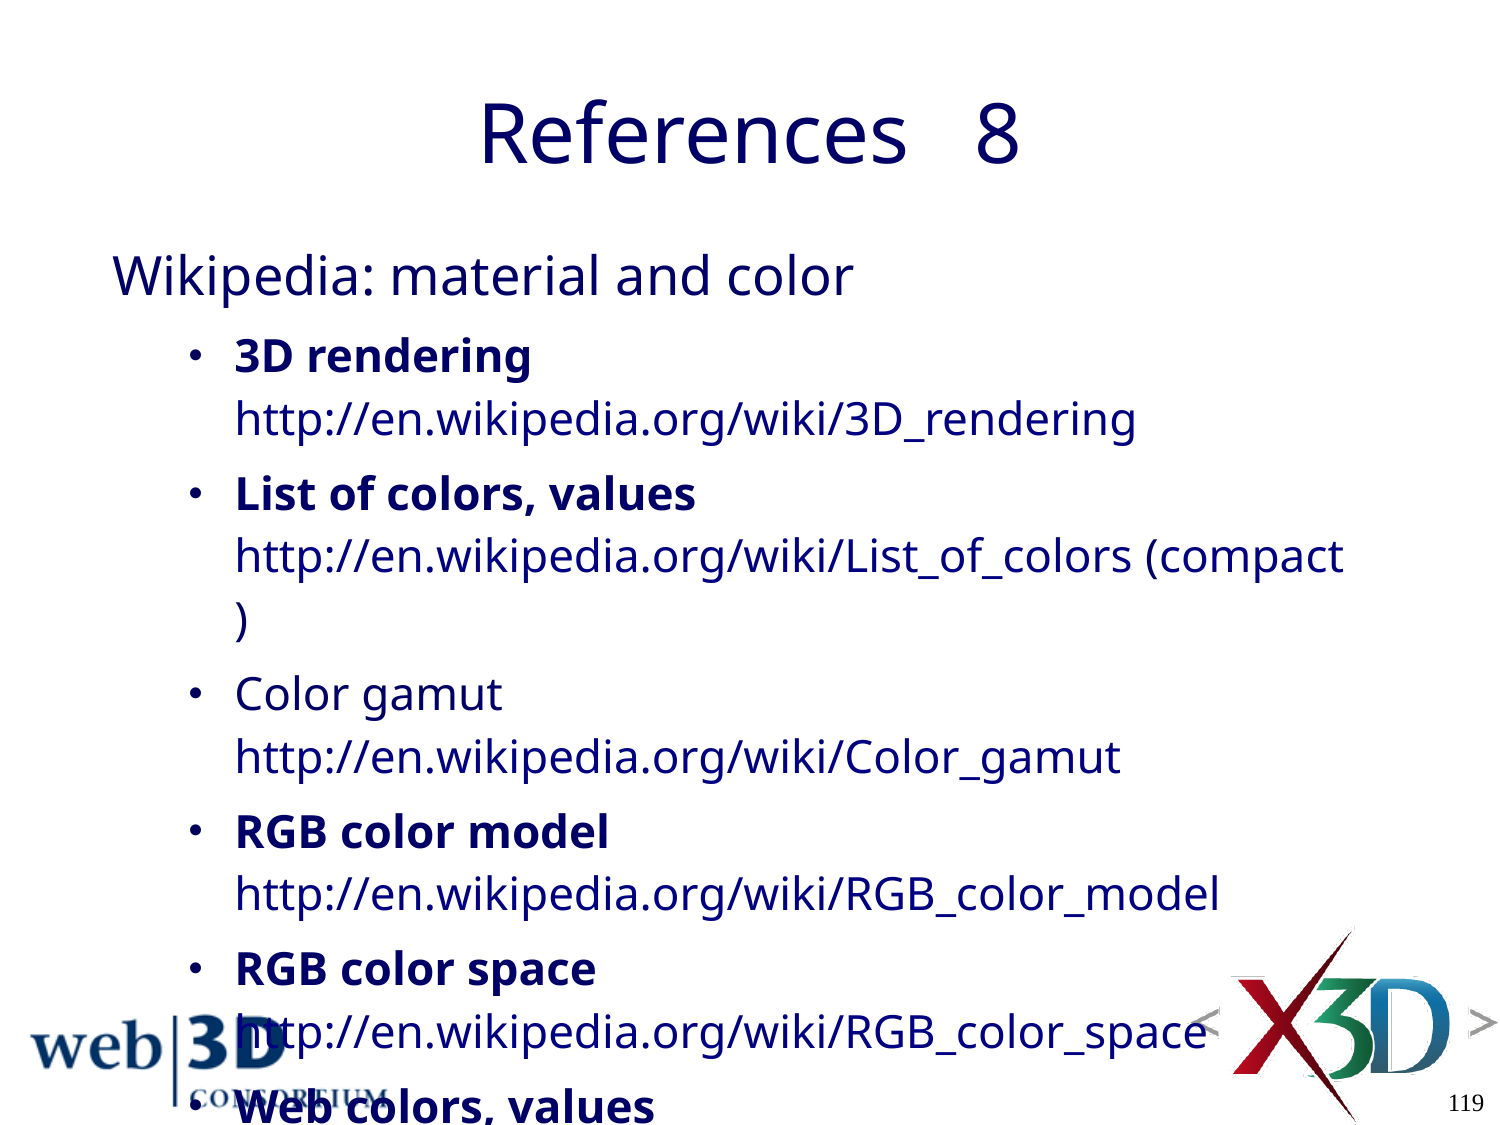

# References 8
Wikipedia: material and color
3D rendering http://en.wikipedia.org/wiki/3D_rendering
List of colors, valueshttp://en.wikipedia.org/wiki/List_of_colors (compact)
Color gamut http://en.wikipedia.org/wiki/Color_gamut
RGB color model http://en.wikipedia.org/wiki/RGB_color_model
RGB color space http://en.wikipedia.org/wiki/RGB_color_space
Web colors, values http://en.wikipedia.org/wiki/Web_colors